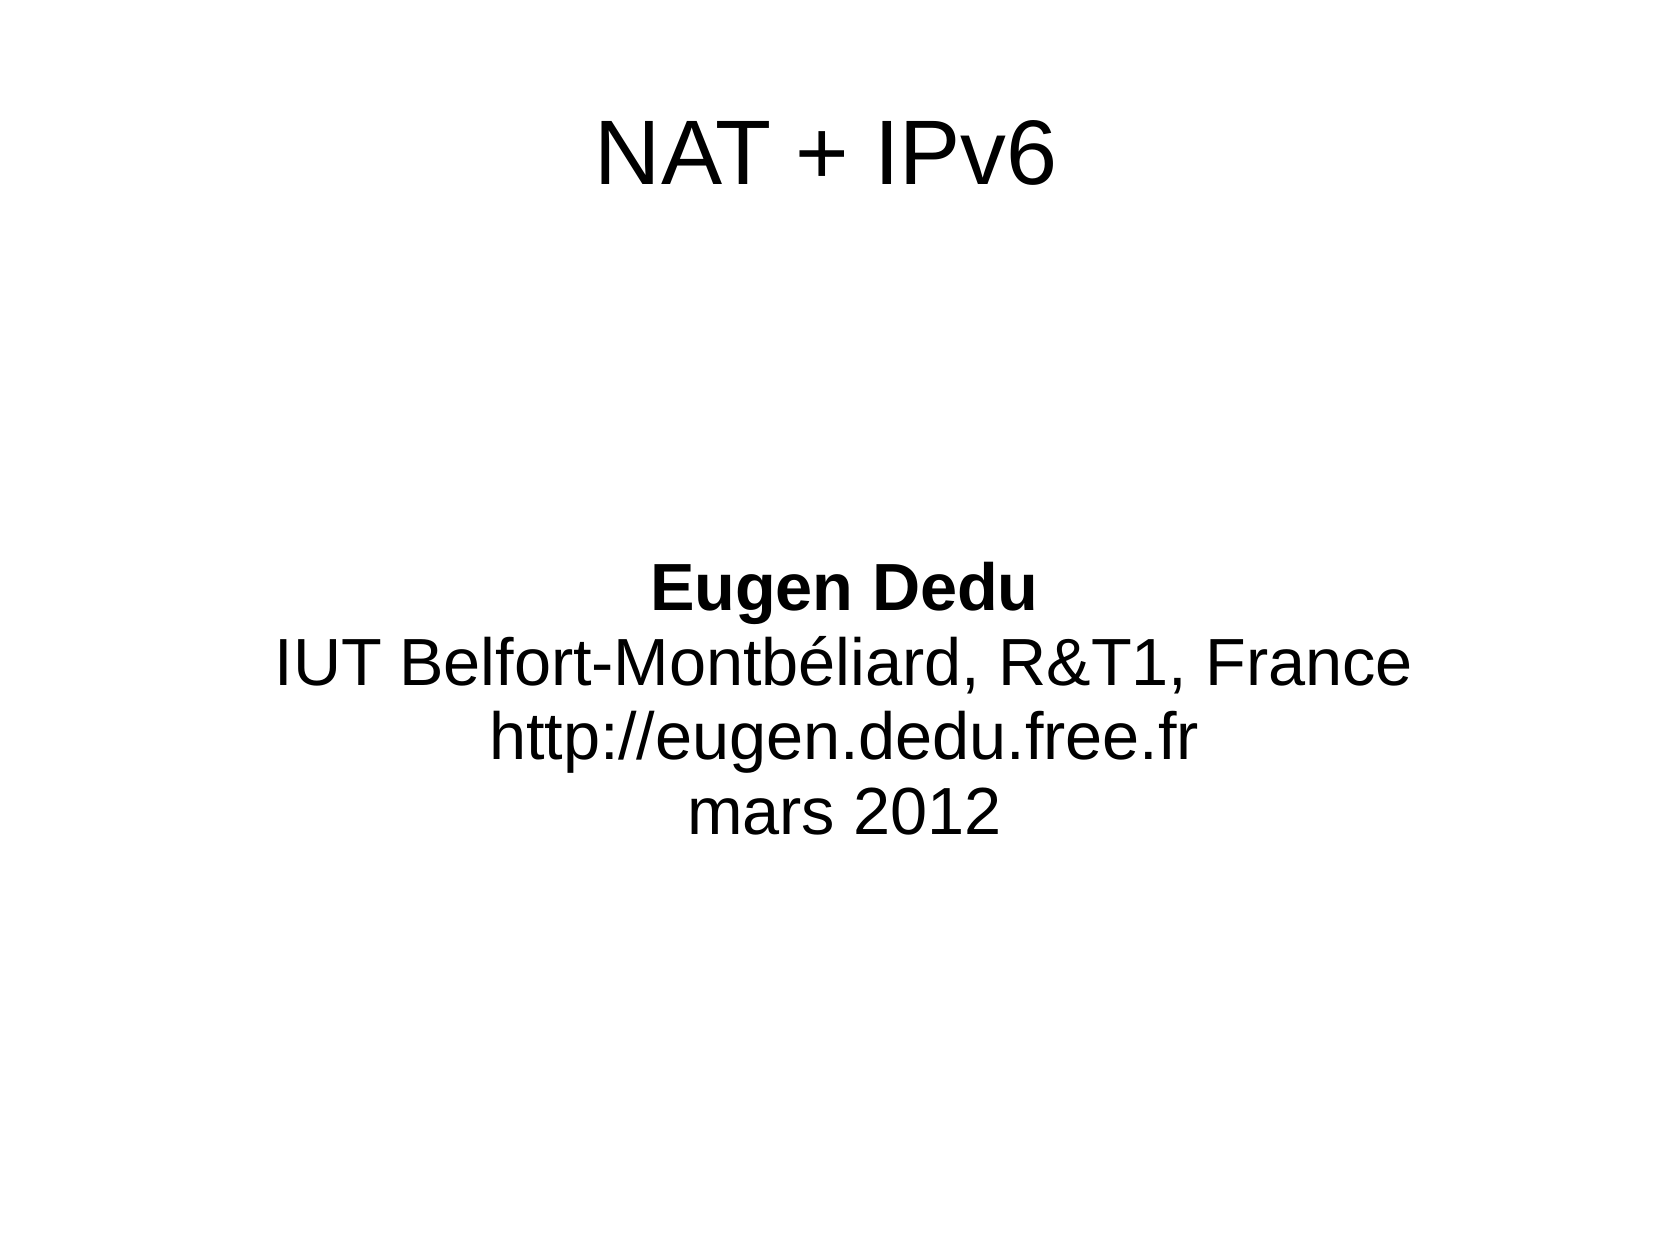

# NAT + IPv6
Eugen Dedu
IUT Belfort-Montbéliard, R&T1, France
http://eugen.dedu.free.fr
mars 2012